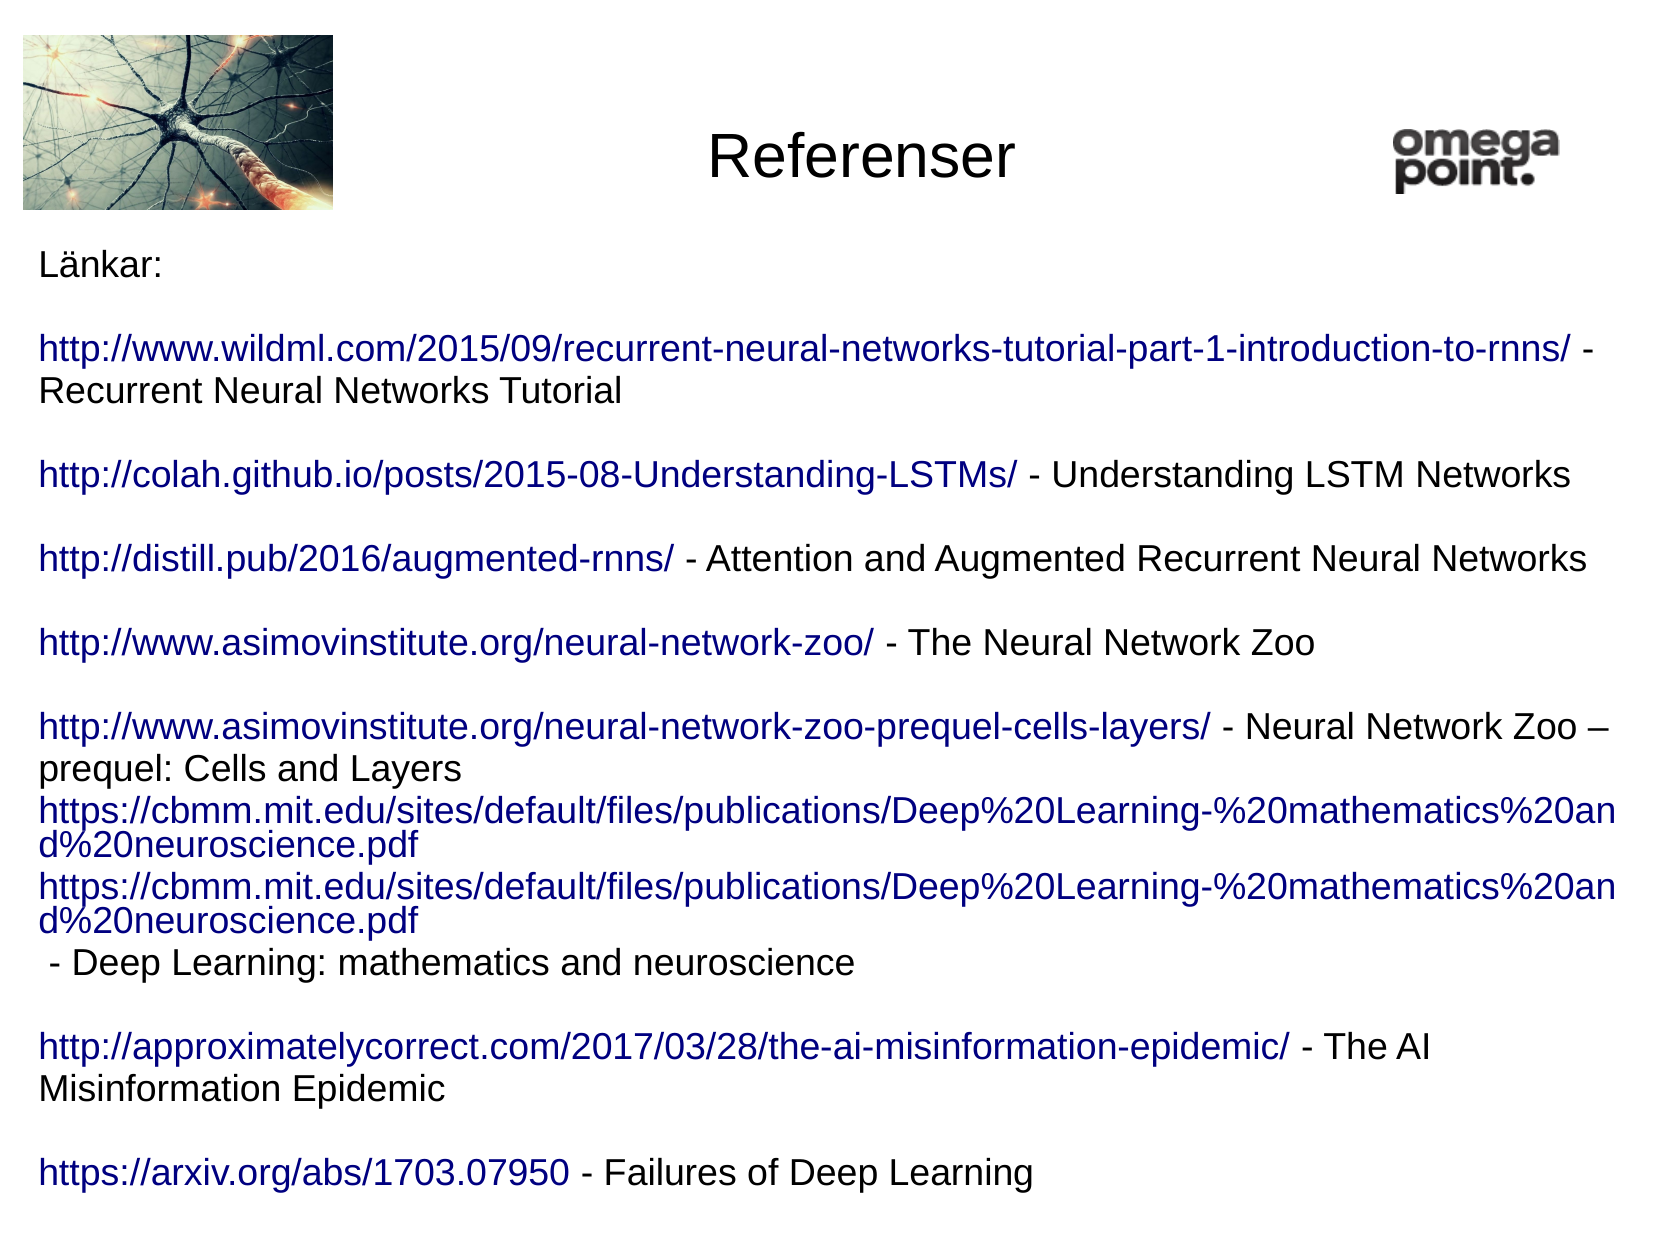

# Referenser
Länkar:
http://www.wildml.com/2015/09/recurrent-neural-networks-tutorial-part-1-introduction-to-rnns/ - Recurrent Neural Networks Tutorial
http://colah.github.io/posts/2015-08-Understanding-LSTMs/ - Understanding LSTM Networks
http://distill.pub/2016/augmented-rnns/ - Attention and Augmented Recurrent Neural Networks
http://www.asimovinstitute.org/neural-network-zoo/ - The Neural Network Zoo
http://www.asimovinstitute.org/neural-network-zoo-prequel-cells-layers/ - Neural Network Zoo – prequel: Cells and Layers
https://cbmm.mit.edu/sites/default/files/publications/Deep%20Learning-%20mathematics%20and%20neuroscience.pdf
https://cbmm.mit.edu/sites/default/files/publications/Deep%20Learning-%20mathematics%20and%20neuroscience.pdf - Deep Learning: mathematics and neuroscience
http://approximatelycorrect.com/2017/03/28/the-ai-misinformation-epidemic/ - The AI Misinformation Epidemic
https://arxiv.org/abs/1703.07950 - Failures of Deep Learning